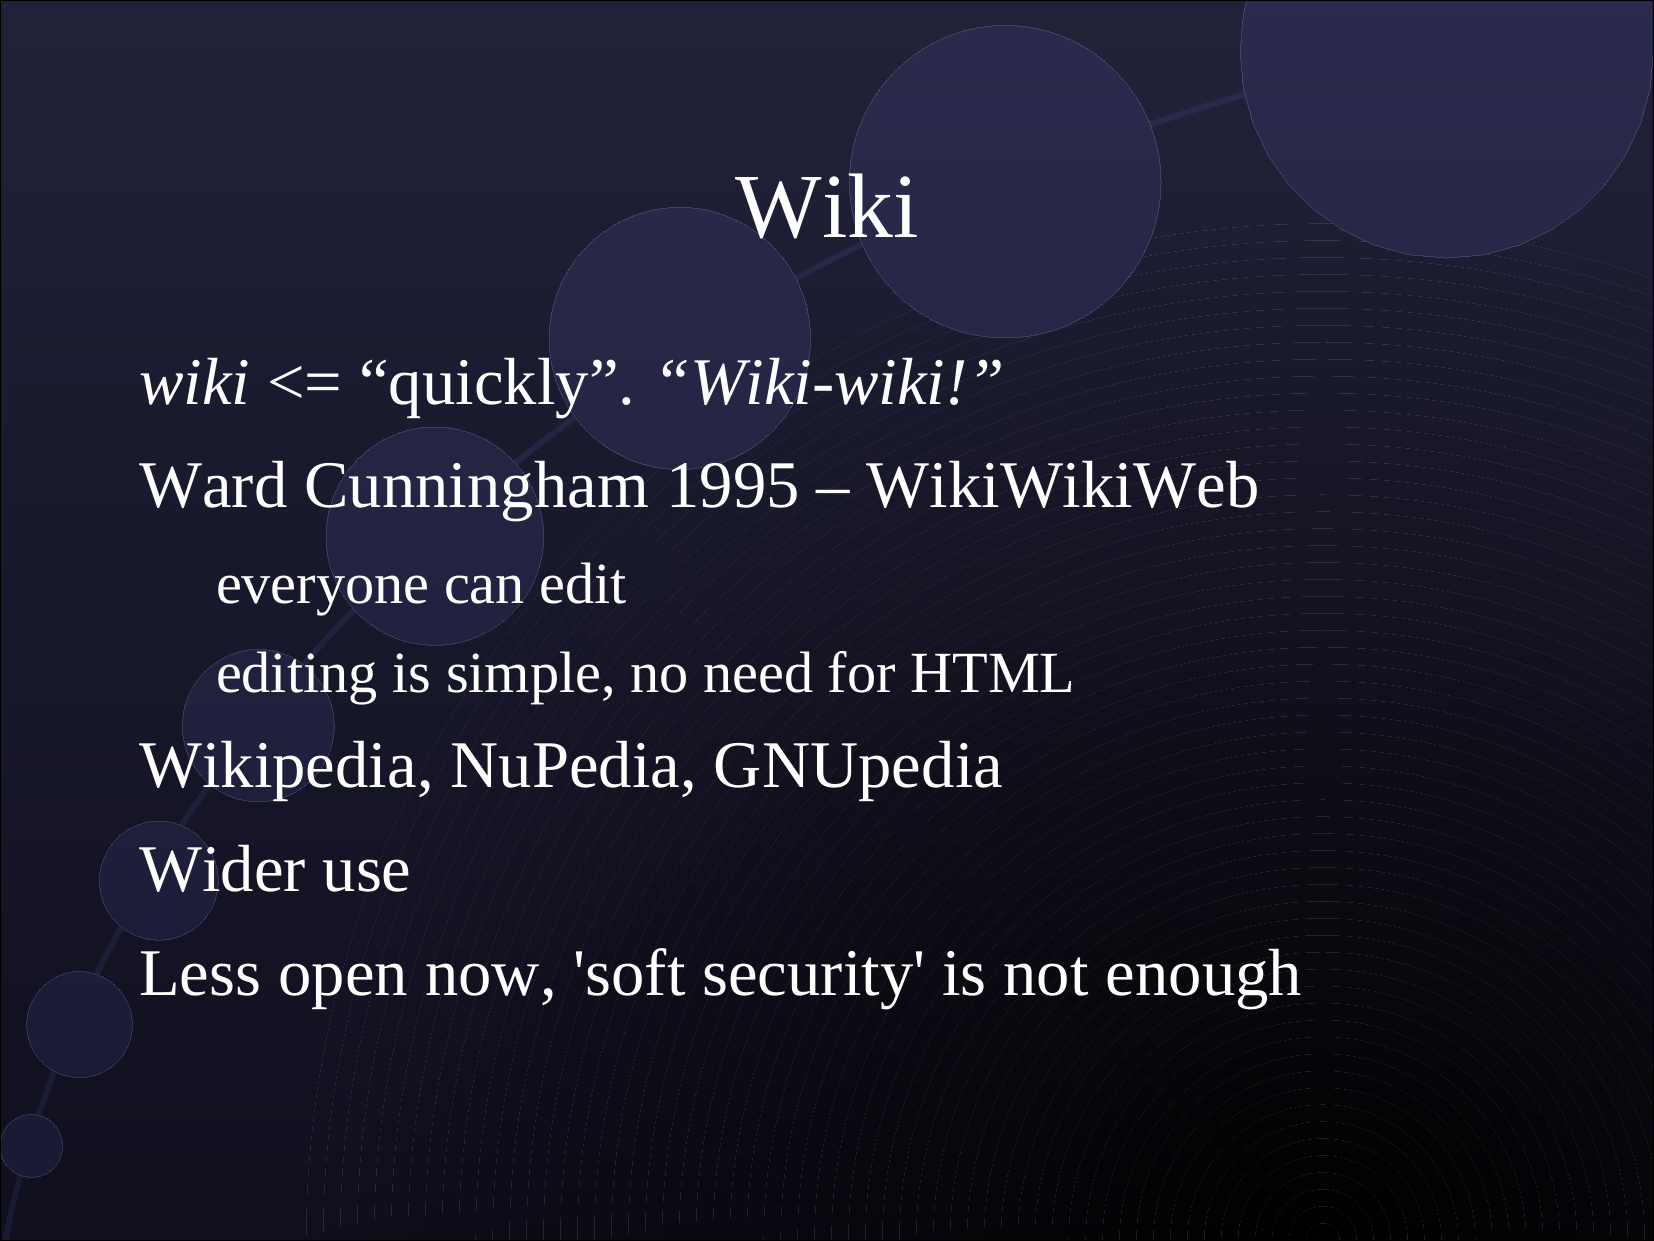

# Wiki
wiki <= “quickly”. “Wiki-wiki!”
Ward Cunningham 1995 – WikiWikiWeb
everyone can edit
editing is simple, no need for HTML
Wikipedia, NuPedia, GNUpedia
Wider use
Less open now, 'soft security' is not enough